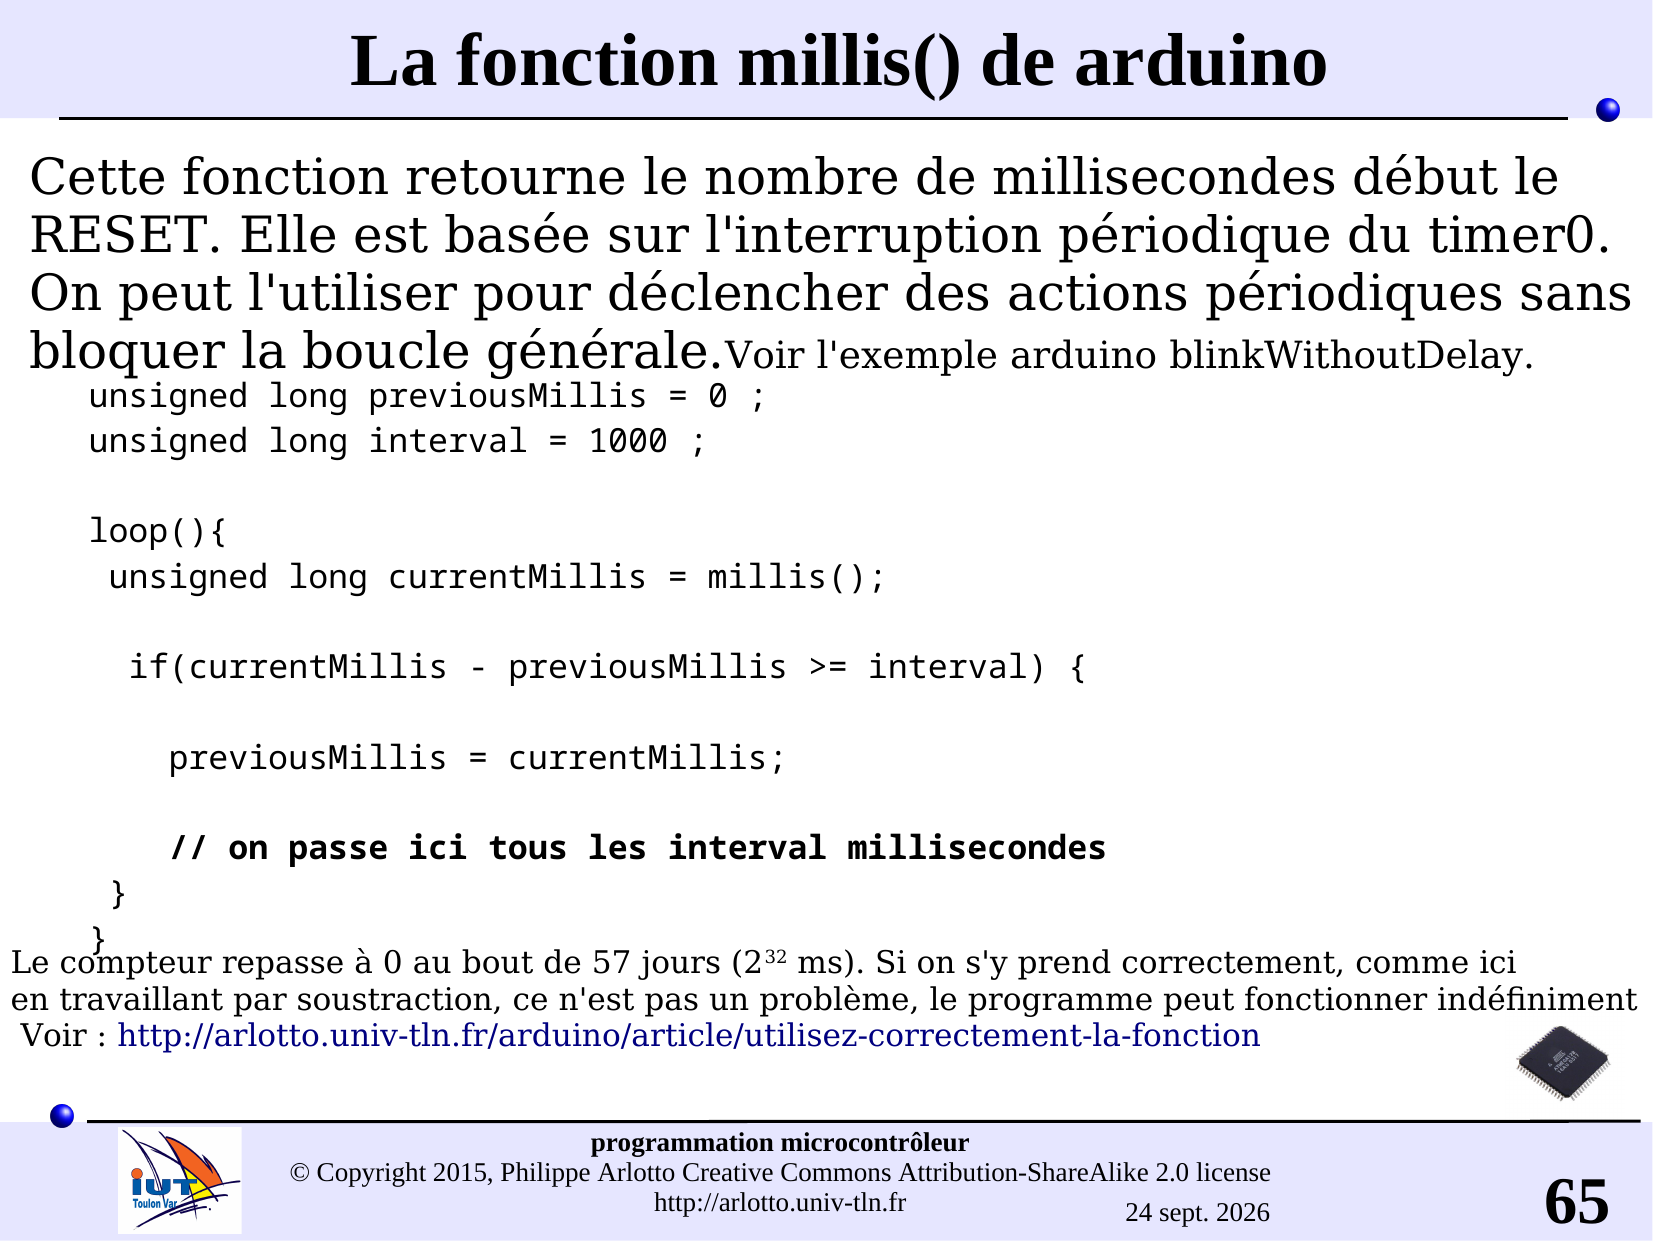

# La fonction millis() de arduino
Cette fonction retourne le nombre de millisecondes début le
RESET. Elle est basée sur l'interruption périodique du timer0.
On peut l'utiliser pour déclencher des actions périodiques sans
bloquer la boucle générale.Voir l'exemple arduino blinkWithoutDelay.
unsigned long previousMillis = 0 ;
unsigned long interval = 1000 ;
loop(){
 unsigned long currentMillis = millis();
 if(currentMillis - previousMillis >= interval) {
 previousMillis = currentMillis;
 // on passe ici tous les interval millisecondes
 }
}
Le compteur repasse à 0 au bout de 57 jours (232 ms). Si on s'y prend correctement, comme ici
en travaillant par soustraction, ce n'est pas un problème, le programme peut fonctionner indéfiniment
 Voir : http://arlotto.univ-tln.fr/arduino/article/utilisez-correctement-la-fonction